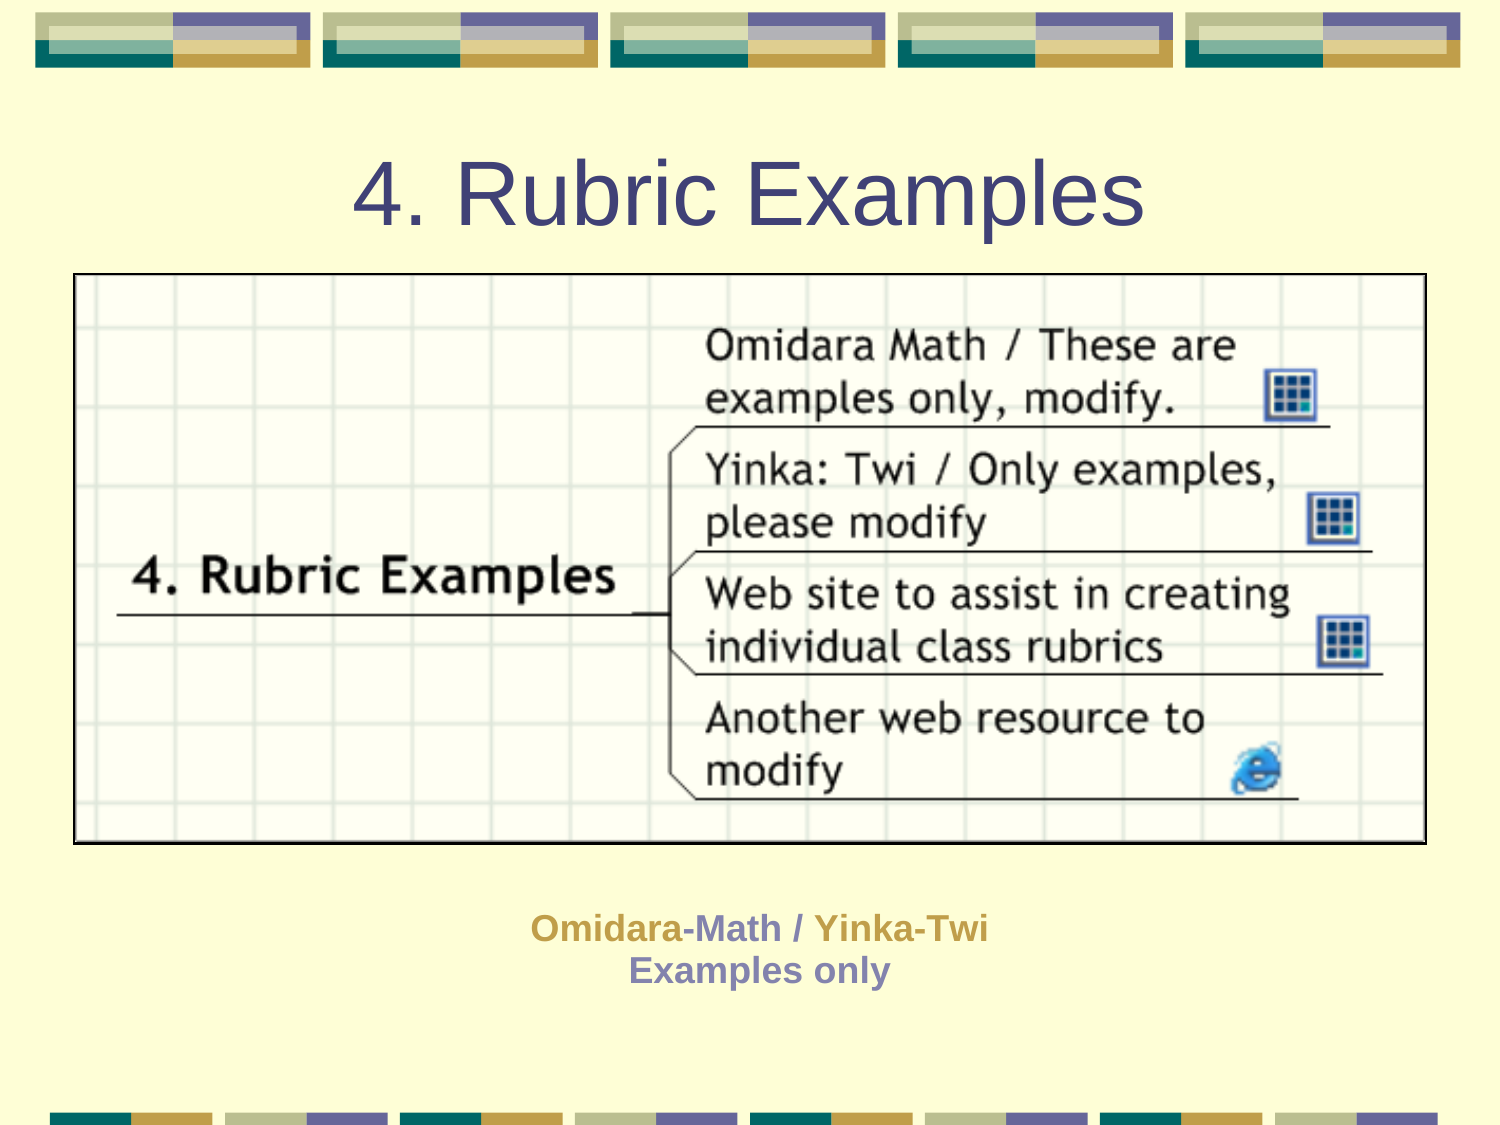

# 4. Rubric Examples
Omidara-Math / Yinka-Twi
Examples only